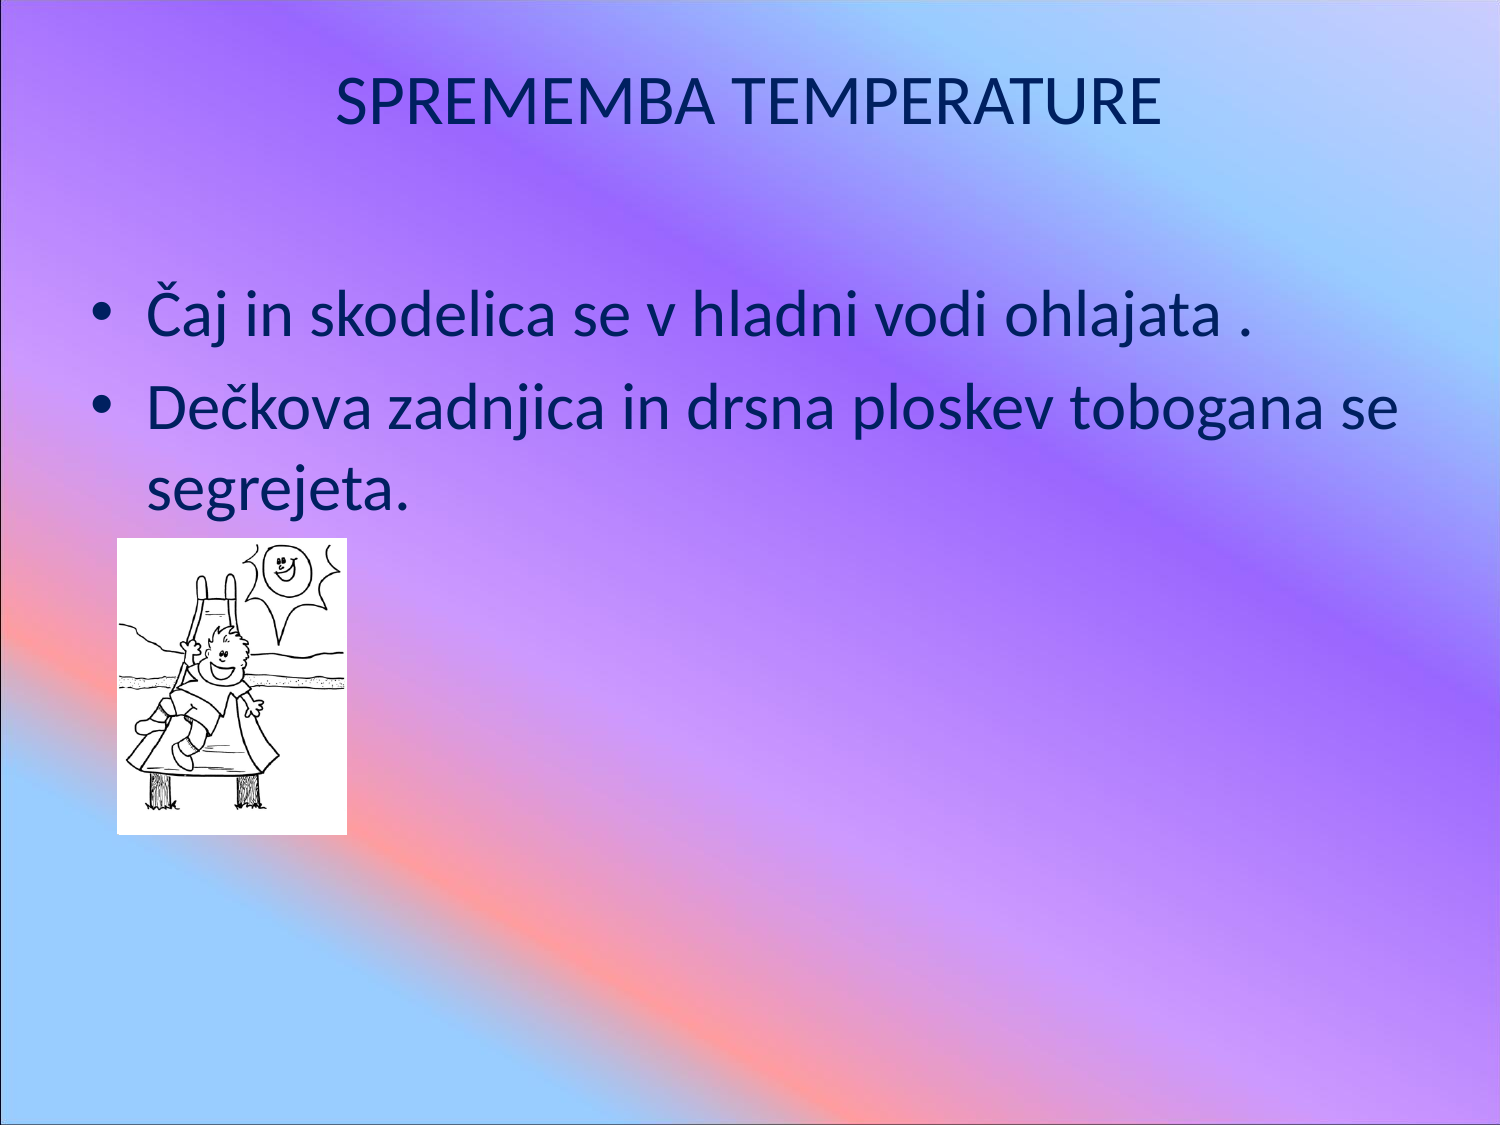

# SPREMEMBA TEMPERATURE
Čaj in skodelica se v hladni vodi ohlajata .
Dečkova zadnjica in drsna ploskev tobogana se segrejeta.